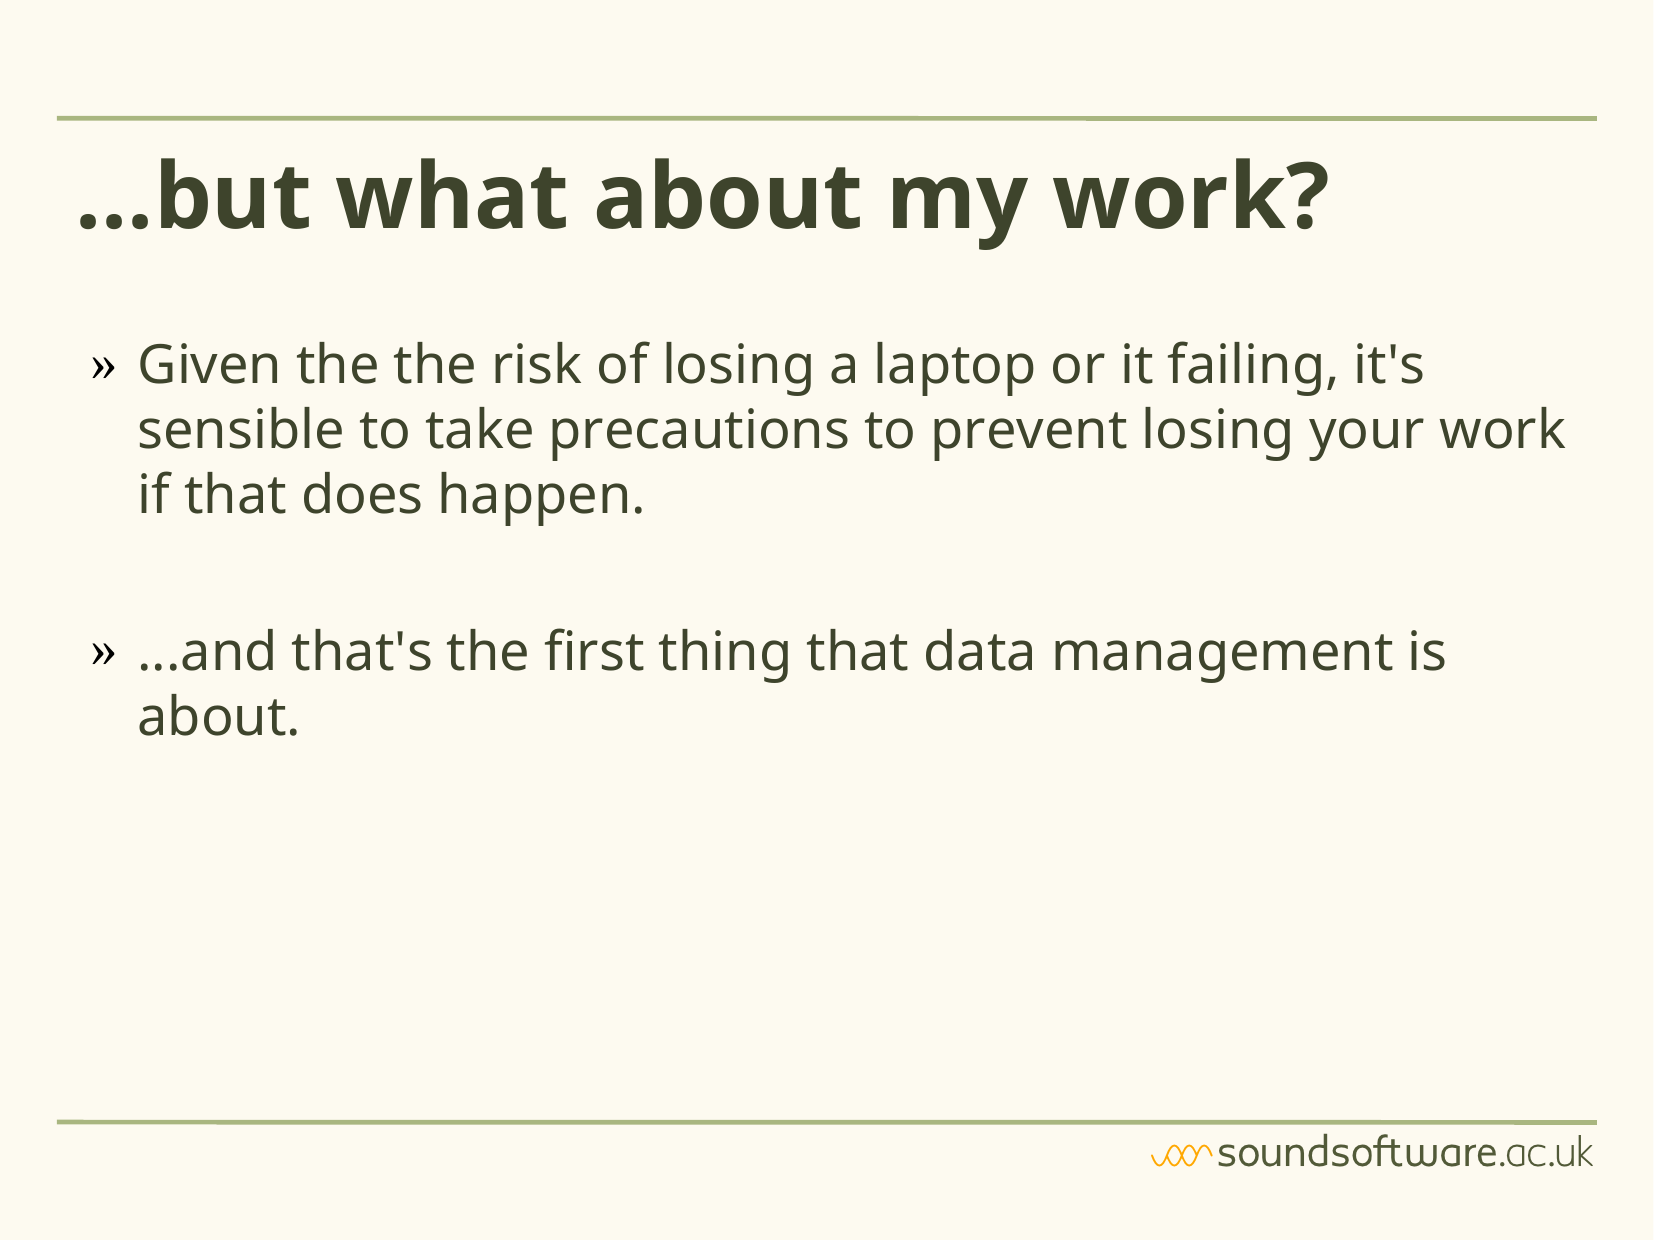

# ...but what about my work?
Given the the risk of losing a laptop or it failing, it's sensible to take precautions to prevent losing your work if that does happen.
...and that's the first thing that data management is about.